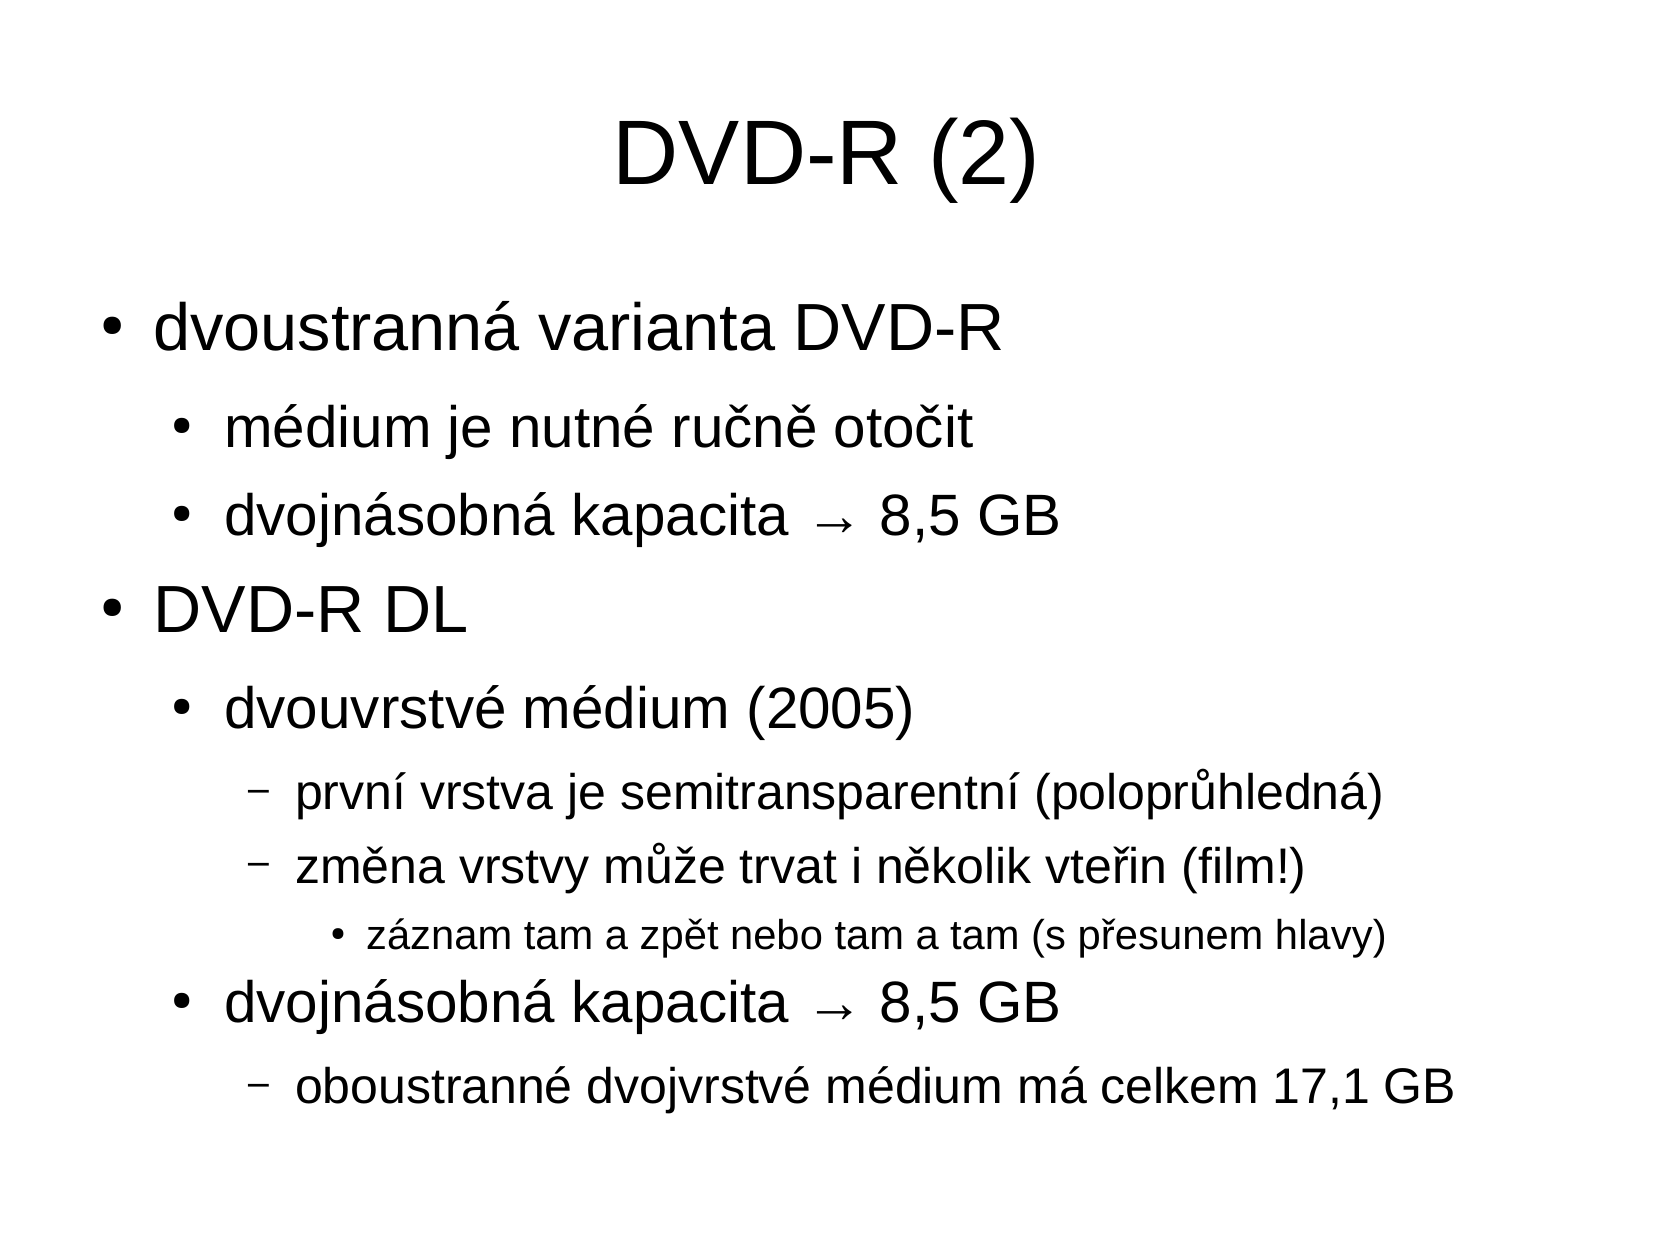

# DVD-R (2)
dvoustranná varianta DVD-R
médium je nutné ručně otočit
dvojnásobná kapacita → 8,5 GB
DVD-R DL
dvouvrstvé médium (2005)
první vrstva je semitransparentní (poloprůhledná)
změna vrstvy může trvat i několik vteřin (film!)
záznam tam a zpět nebo tam a tam (s přesunem hlavy)
dvojnásobná kapacita → 8,5 GB
oboustranné dvojvrstvé médium má celkem 17,1 GB